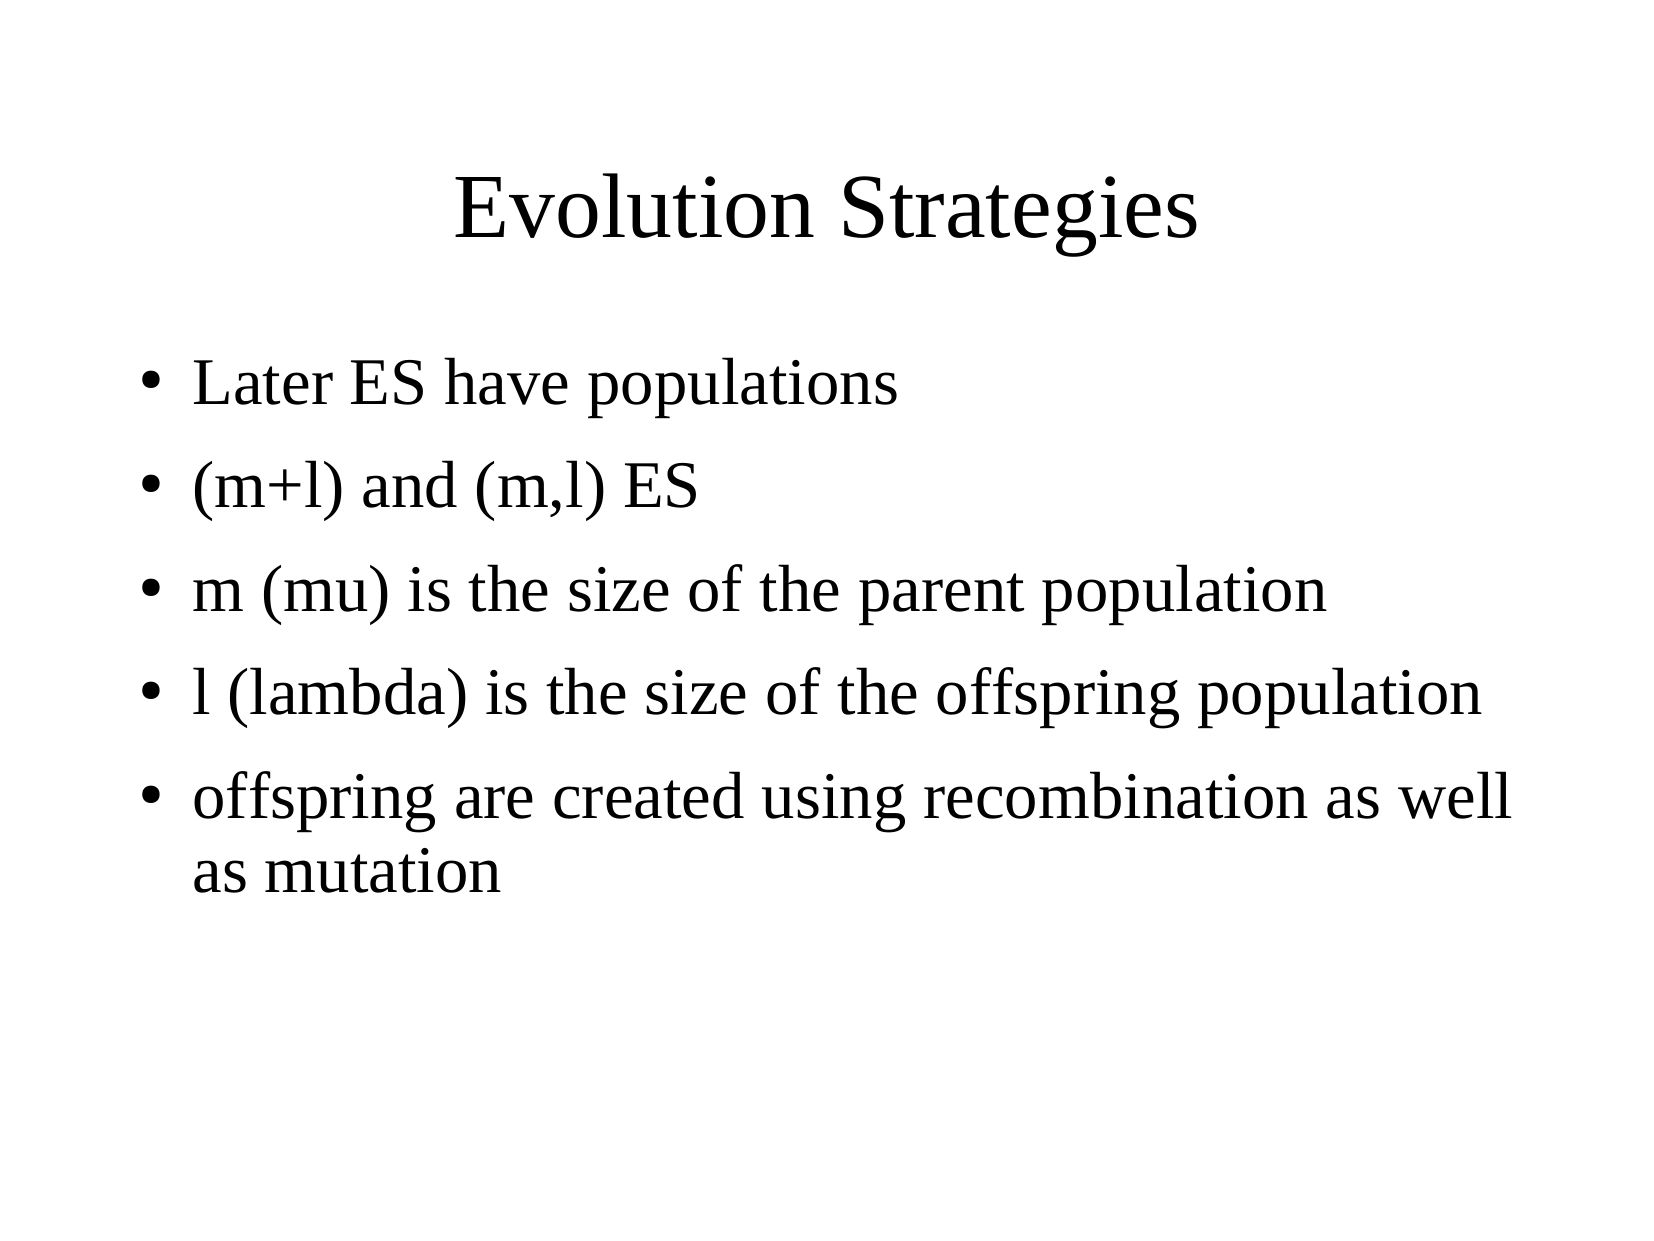

# Evolution Strategies
Later ES have populations
(m+l) and (m,l) ES
m (mu) is the size of the parent population
l (lambda) is the size of the offspring population
offspring are created using recombination as well as mutation